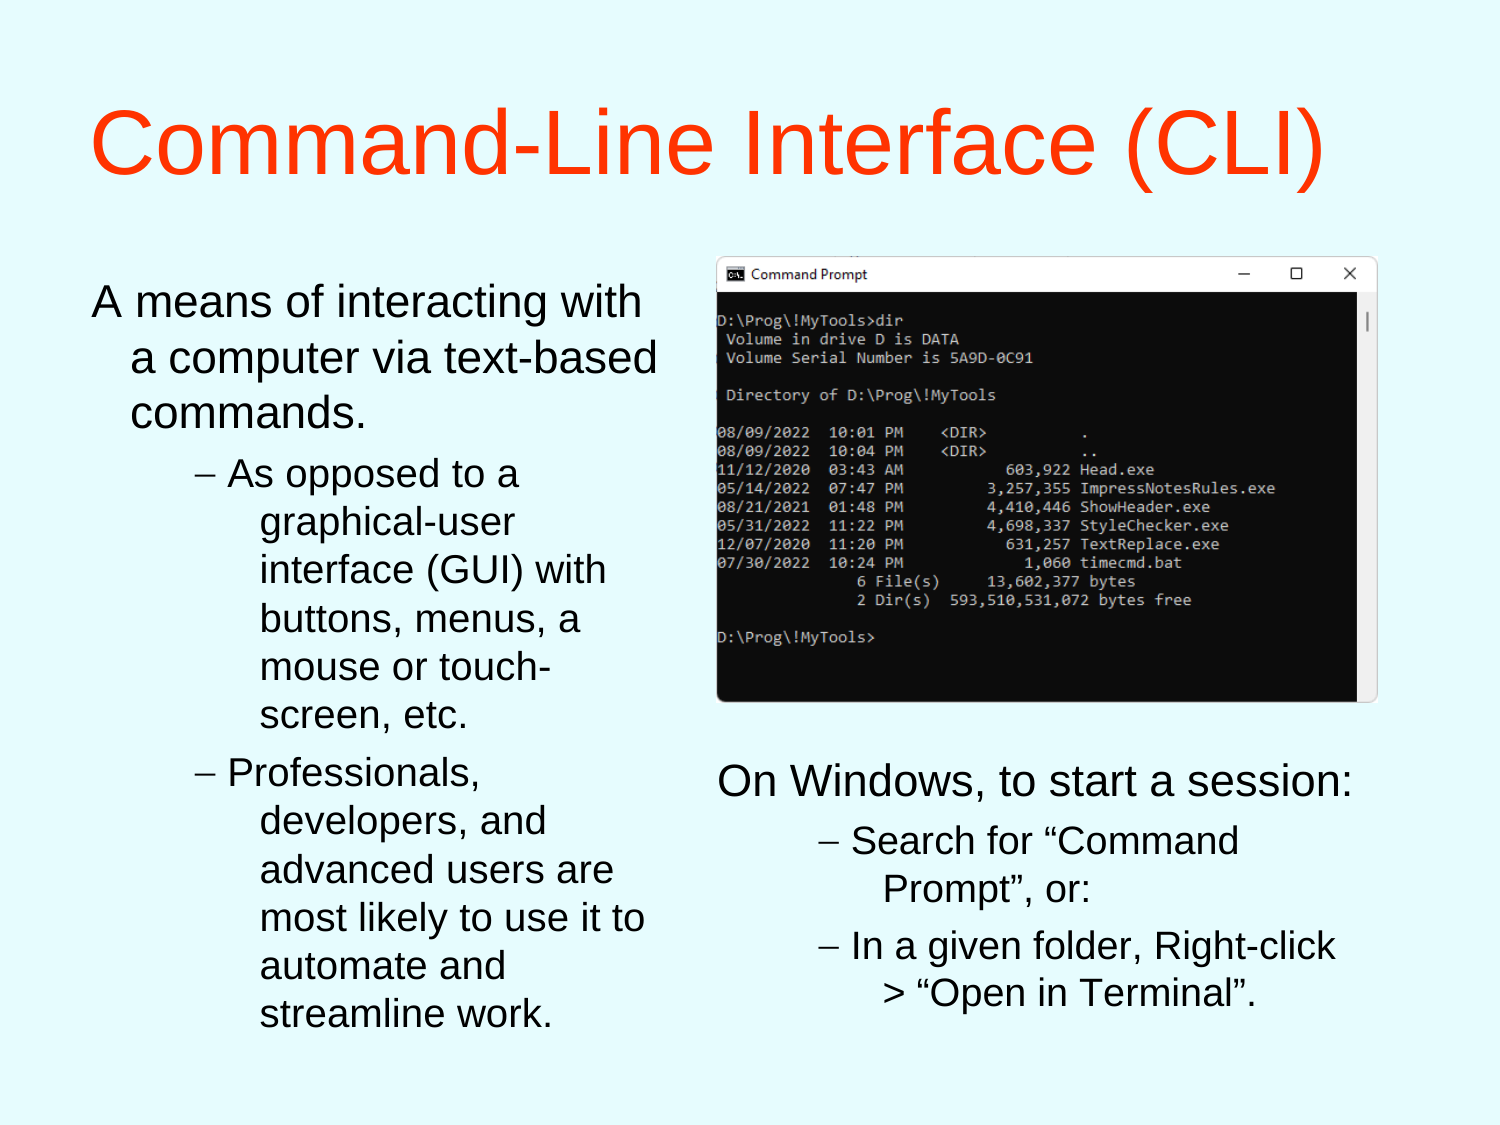

# Command-Line Interface (CLI)
A means of interacting with a computer via text-based commands.
As opposed to a graphical-user interface (GUI) with buttons, menus, a mouse or touch-screen, etc.
Professionals, developers, and advanced users are most likely to use it to automate and streamline work.
On Windows, to start a session:
Search for “Command Prompt”, or:
In a given folder, Right-click > “Open in Terminal”.